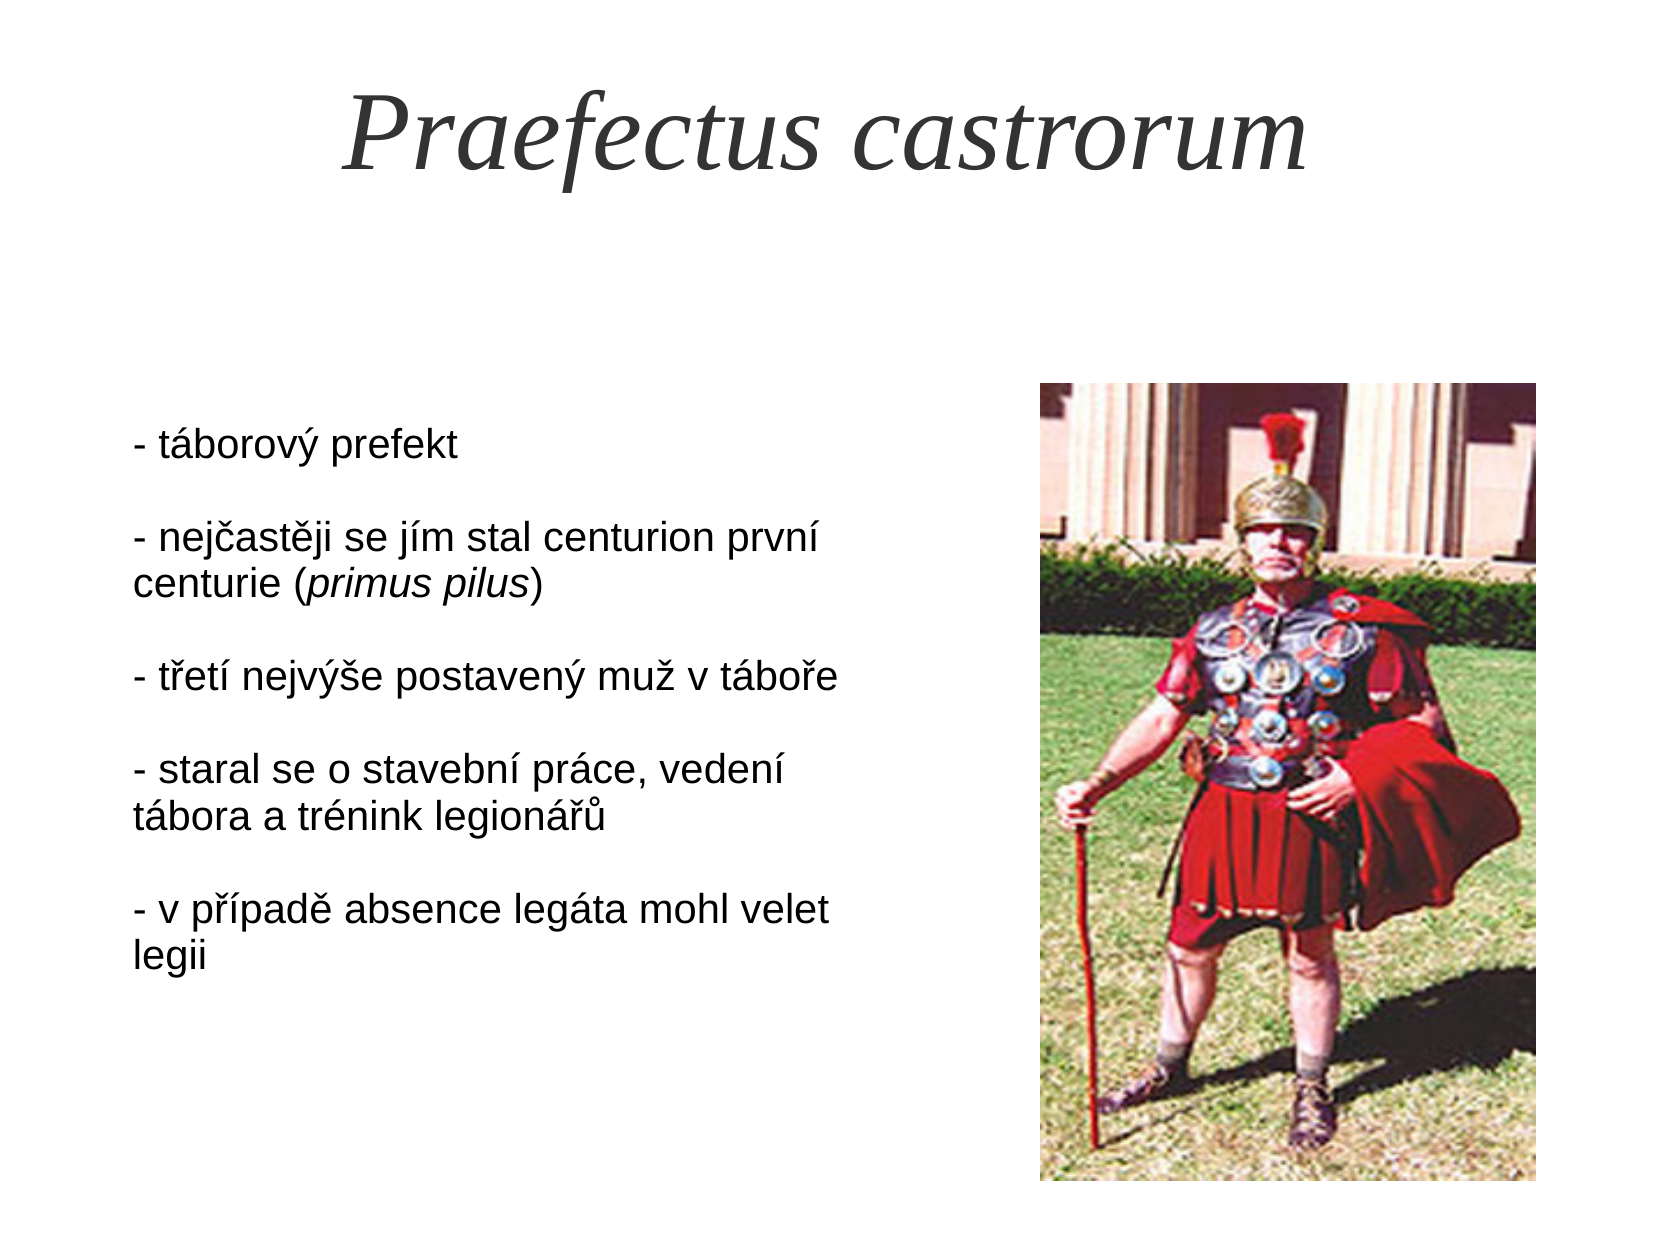

# Praefectus castrorum
- táborový prefekt
- nejčastěji se jím stal centurion první centurie (primus pilus)
- třetí nejvýše postavený muž v táboře
- staral se o stavební práce, vedení tábora a trénink legionářů
- v případě absence legáta mohl velet legii